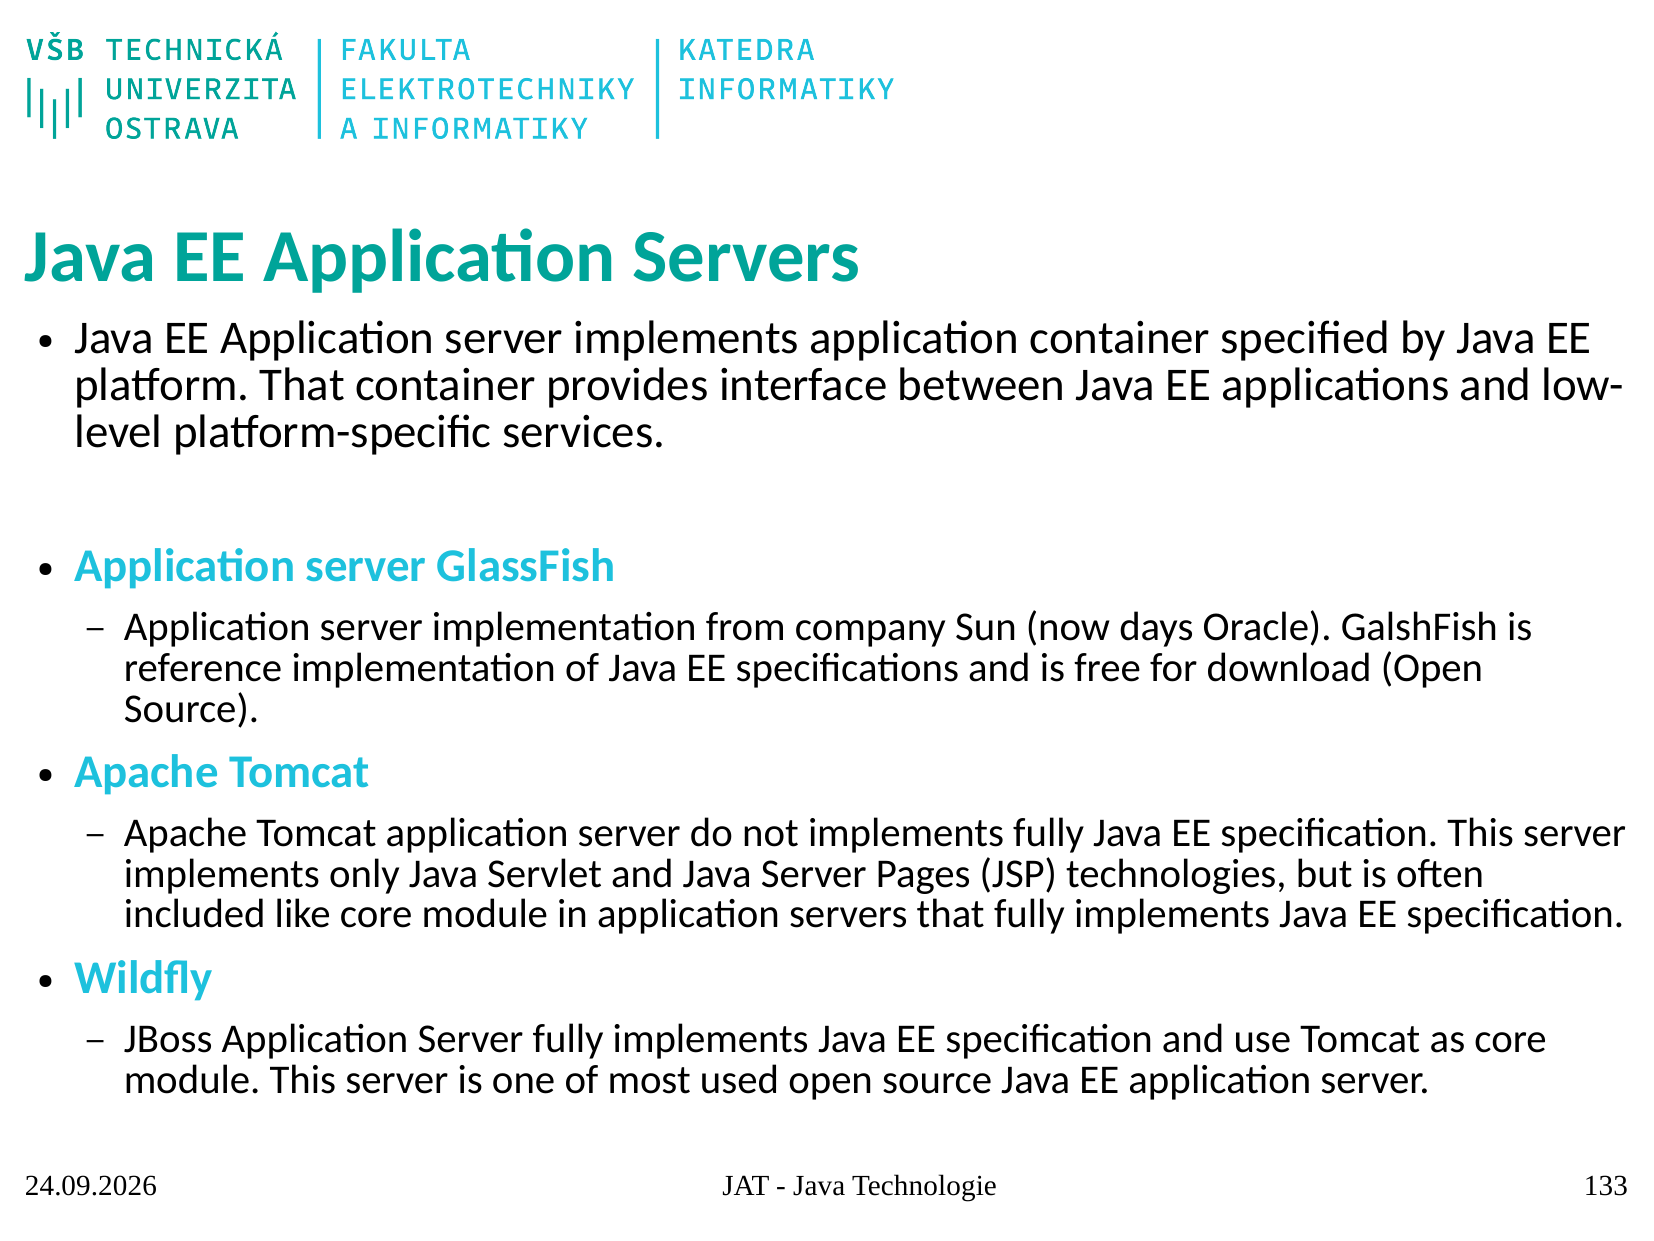

Java EE Application Servers
# Java EE Application server implements application container specified by Java EE platform. That container provides interface between Java EE applications and low-level platform-specific services.
Application server GlassFish
Application server implementation from company Sun (now days Oracle). GalshFish is reference implementation of Java EE specifications and is free for download (Open Source).
Apache Tomcat
Apache Tomcat application server do not implements fully Java EE specification. This server implements only Java Servlet and Java Server Pages (JSP) technologies, but is often included like core module in application servers that fully implements Java EE specification.
Wildfly
JBoss Application Server fully implements Java EE specification and use Tomcat as core module. This server is one of most used open source Java EE application server.
JAT - Java Technologie
133